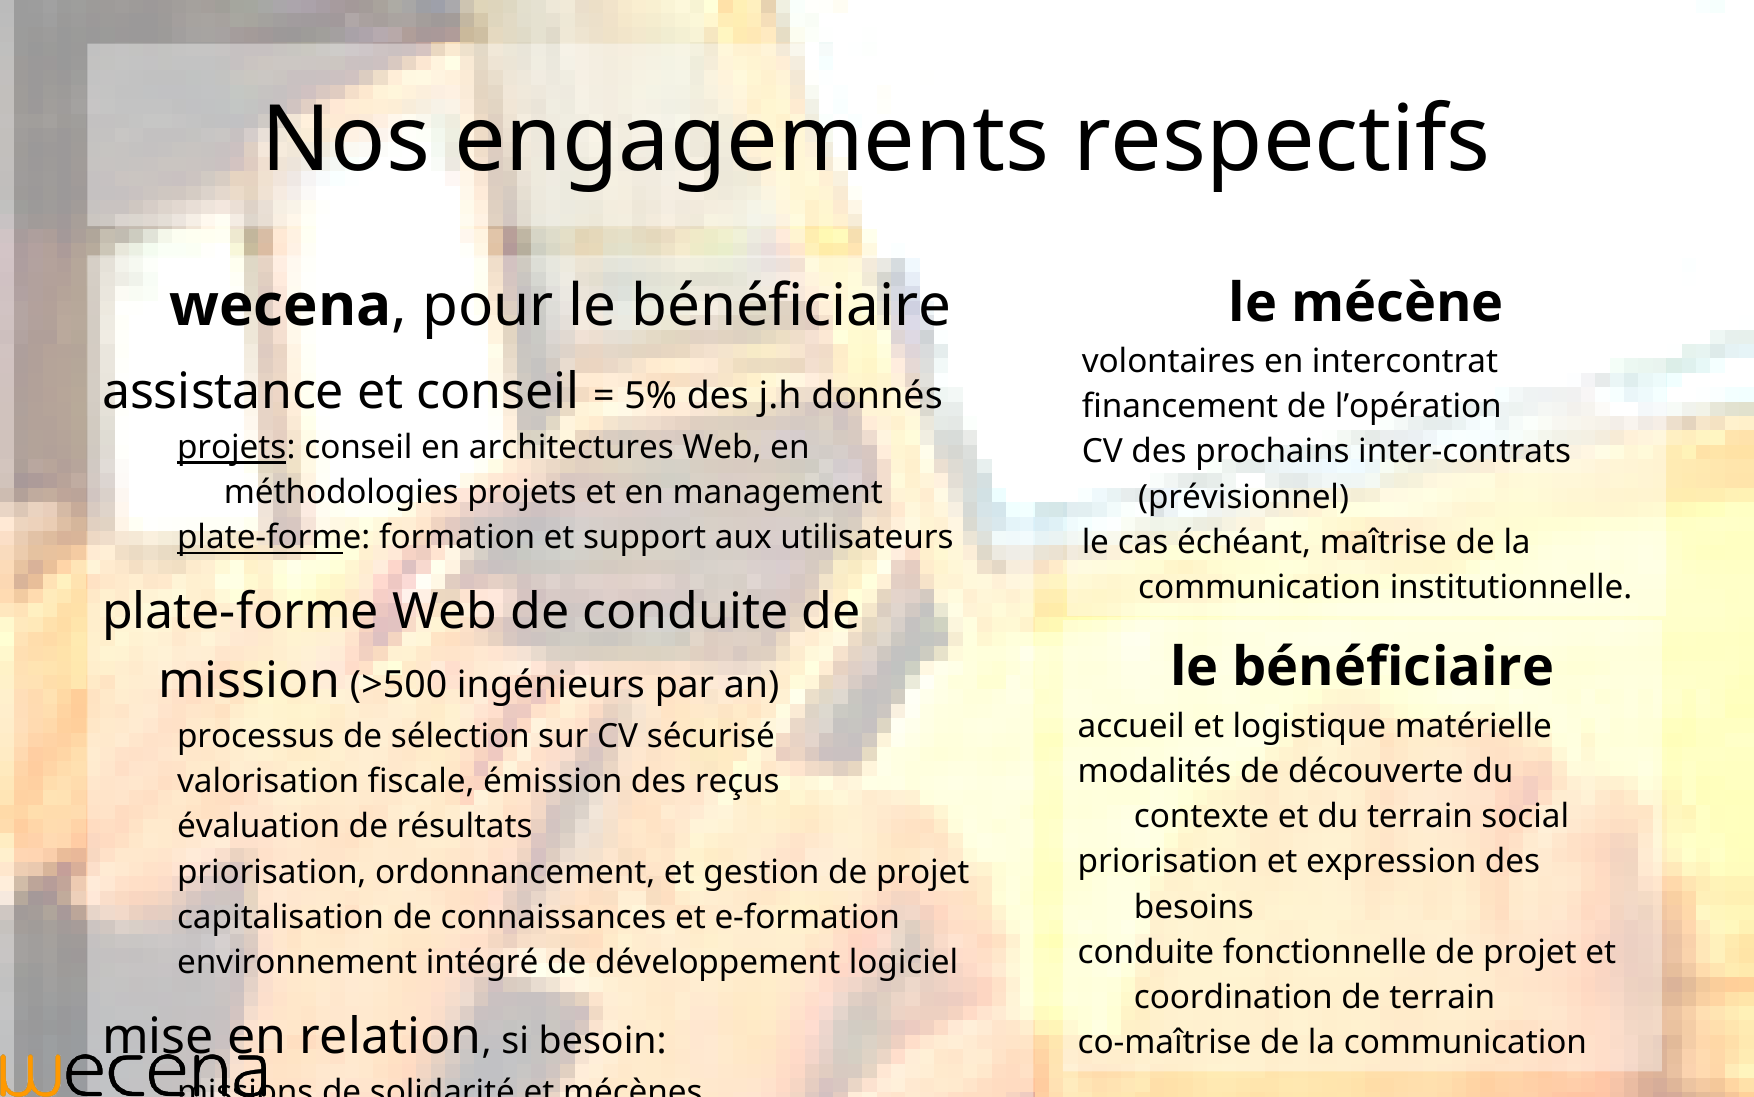

# Nos engagements respectifs
wecena, pour le bénéficiaire
assistance et conseil = 5% des j.h donnés
projets: conseil en architectures Web, en méthodologies projets et en management
plate-forme: formation et support aux utilisateurs
plate-forme Web de conduite de mission (>500 ingénieurs par an)
processus de sélection sur CV sécurisé
valorisation fiscale, émission des reçus
évaluation de résultats
priorisation, ordonnancement, et gestion de projet
capitalisation de connaissances et e-formation
environnement intégré de développement logiciel
mise en relation, si besoin:
missions de solidarité et mécènes
montage juridique et fiscal, suivi relationnel
le mécène
volontaires en intercontrat
financement de l’opération
CV des prochains inter-contrats (prévisionnel)
le cas échéant, maîtrise de la communication institutionnelle.
le bénéficiaire
accueil et logistique matérielle
modalités de découverte du contexte et du terrain social
priorisation et expression des besoins
conduite fonctionnelle de projet et coordination de terrain
co-maîtrise de la communication